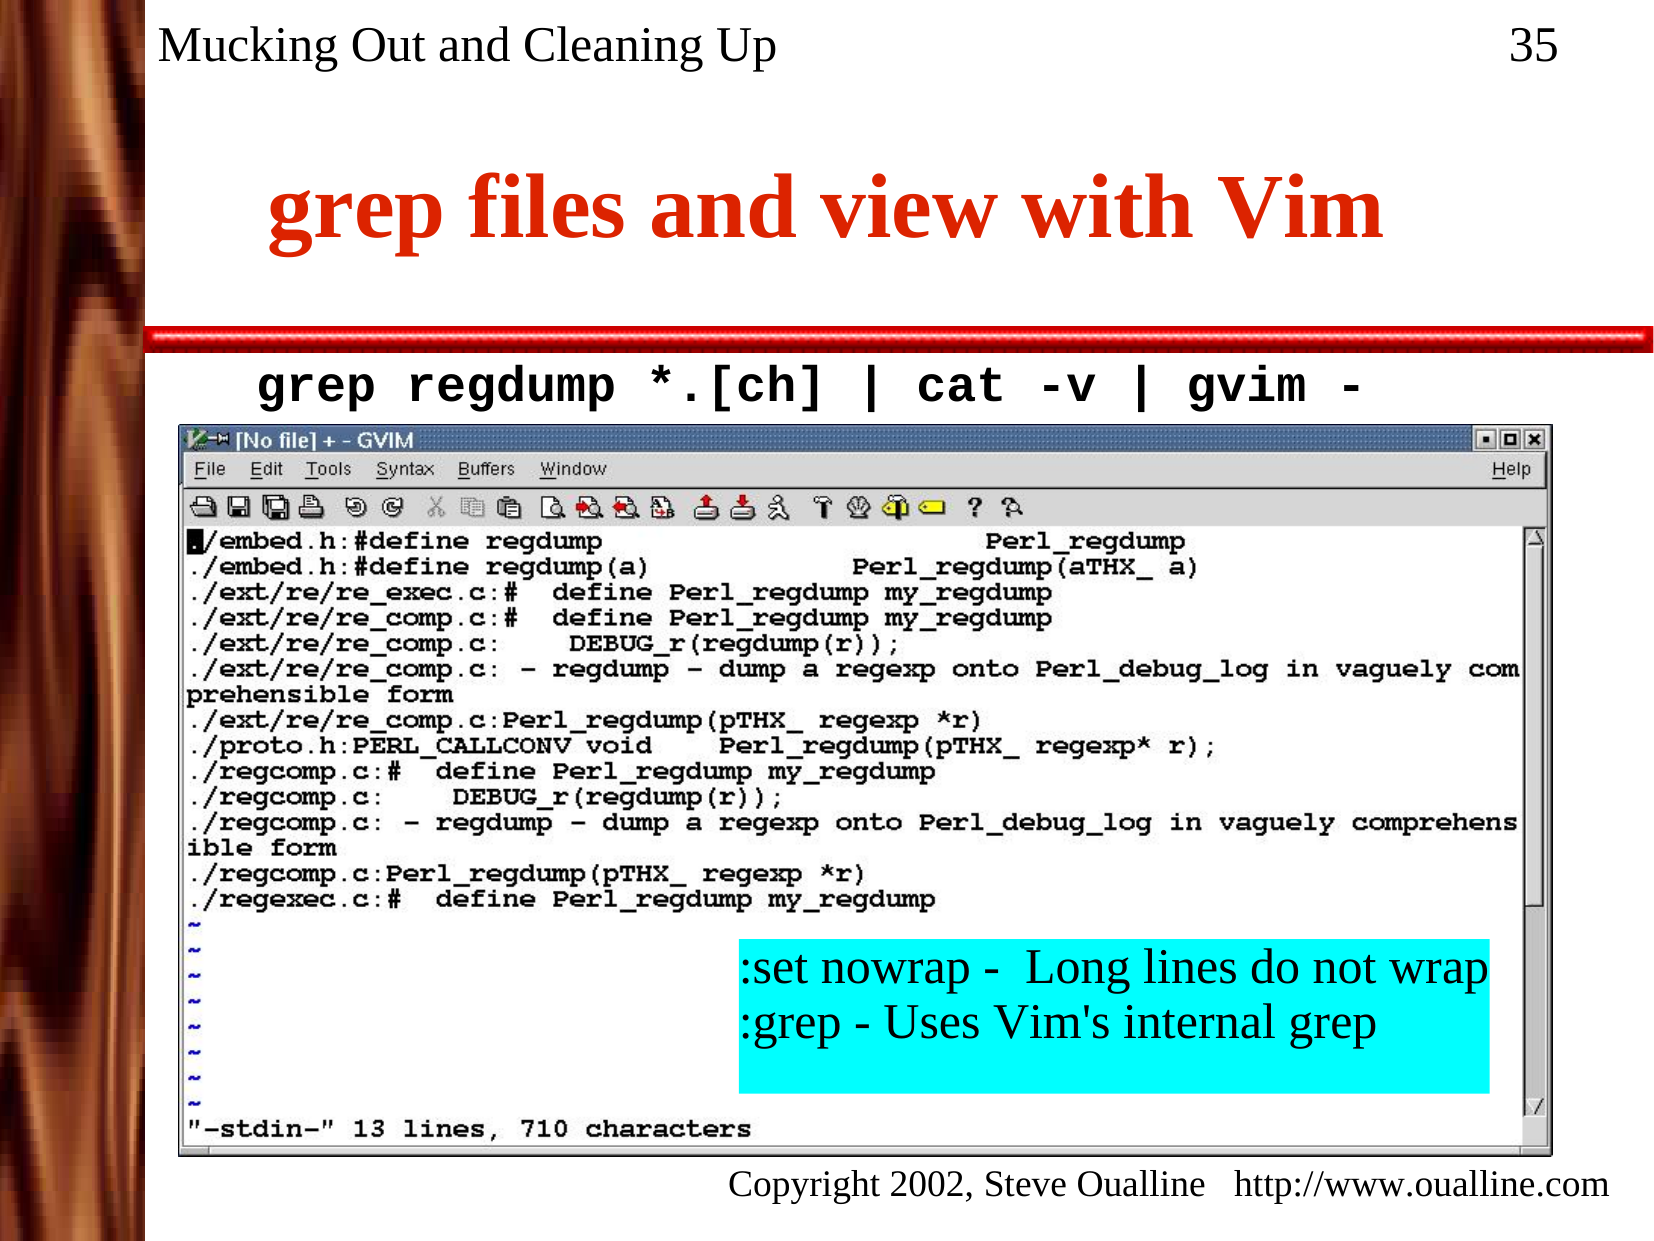

# grep files and view with Vim
grep regdump *.[ch] | cat -v | gvim -
:set nowrap - Long lines do not wrap
:grep - Uses Vim's internal grep